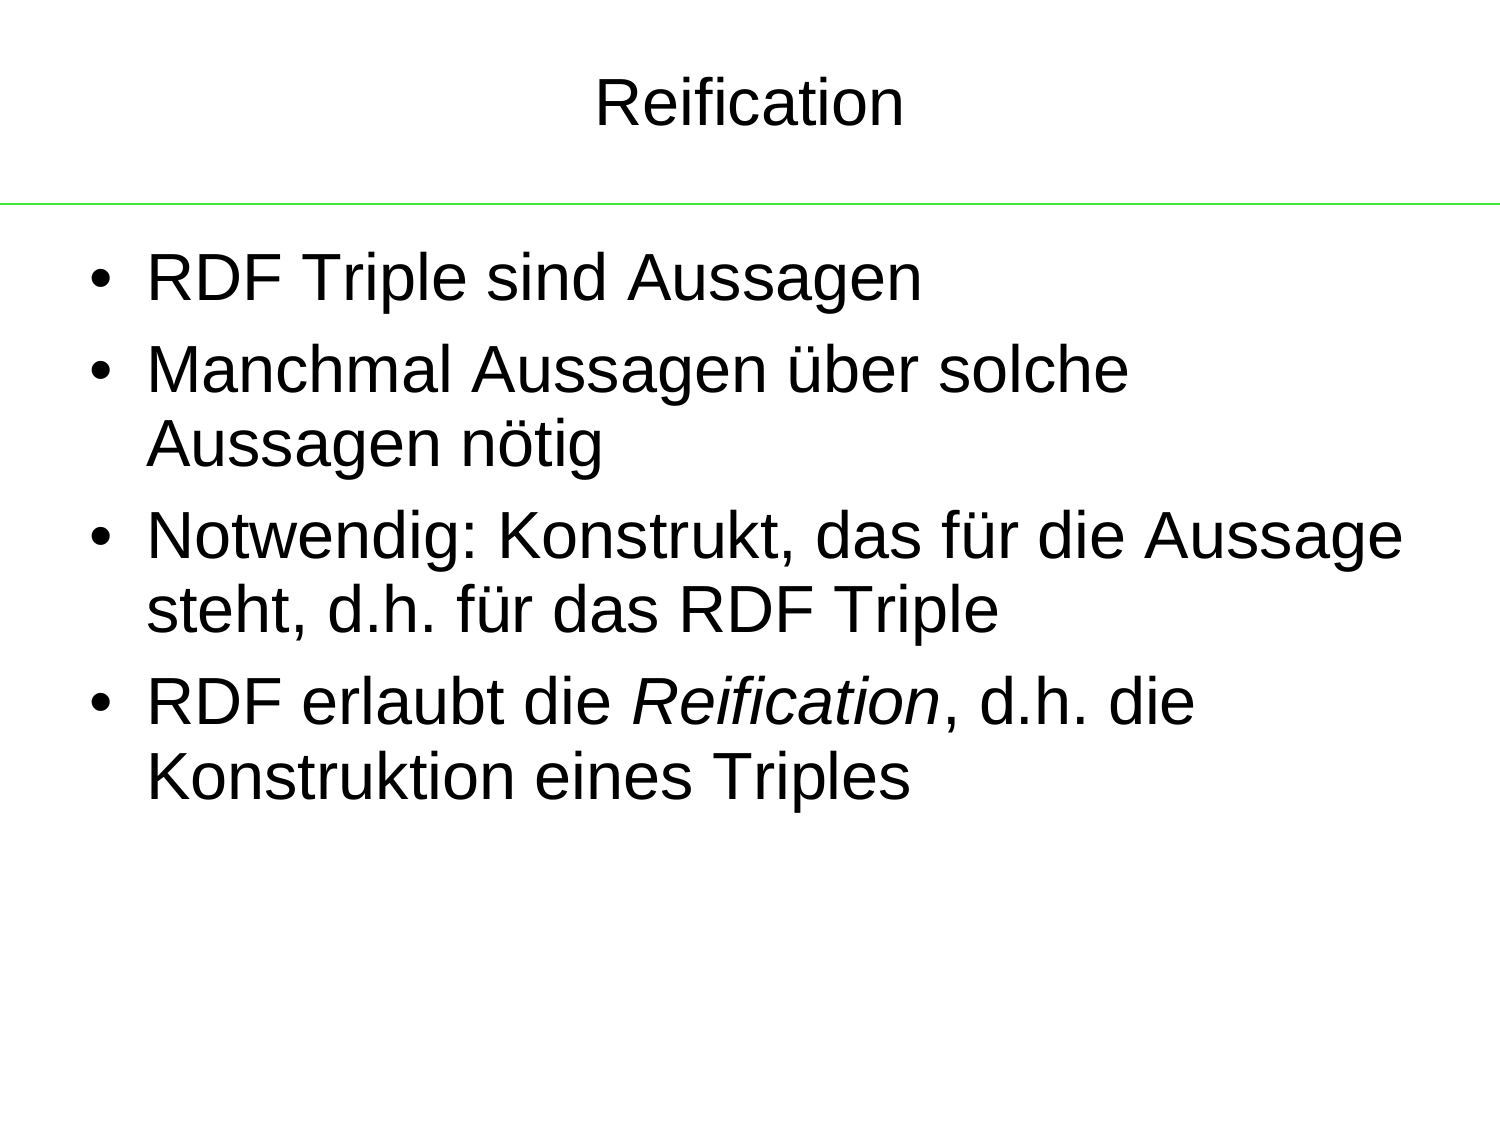

# Reification
RDF Triple sind Aussagen
Manchmal Aussagen über solche Aussagen nötig
Notwendig: Konstrukt, das für die Aussage steht, d.h. für das RDF Triple
RDF erlaubt die Reification, d.h. die Konstruktion eines Triples